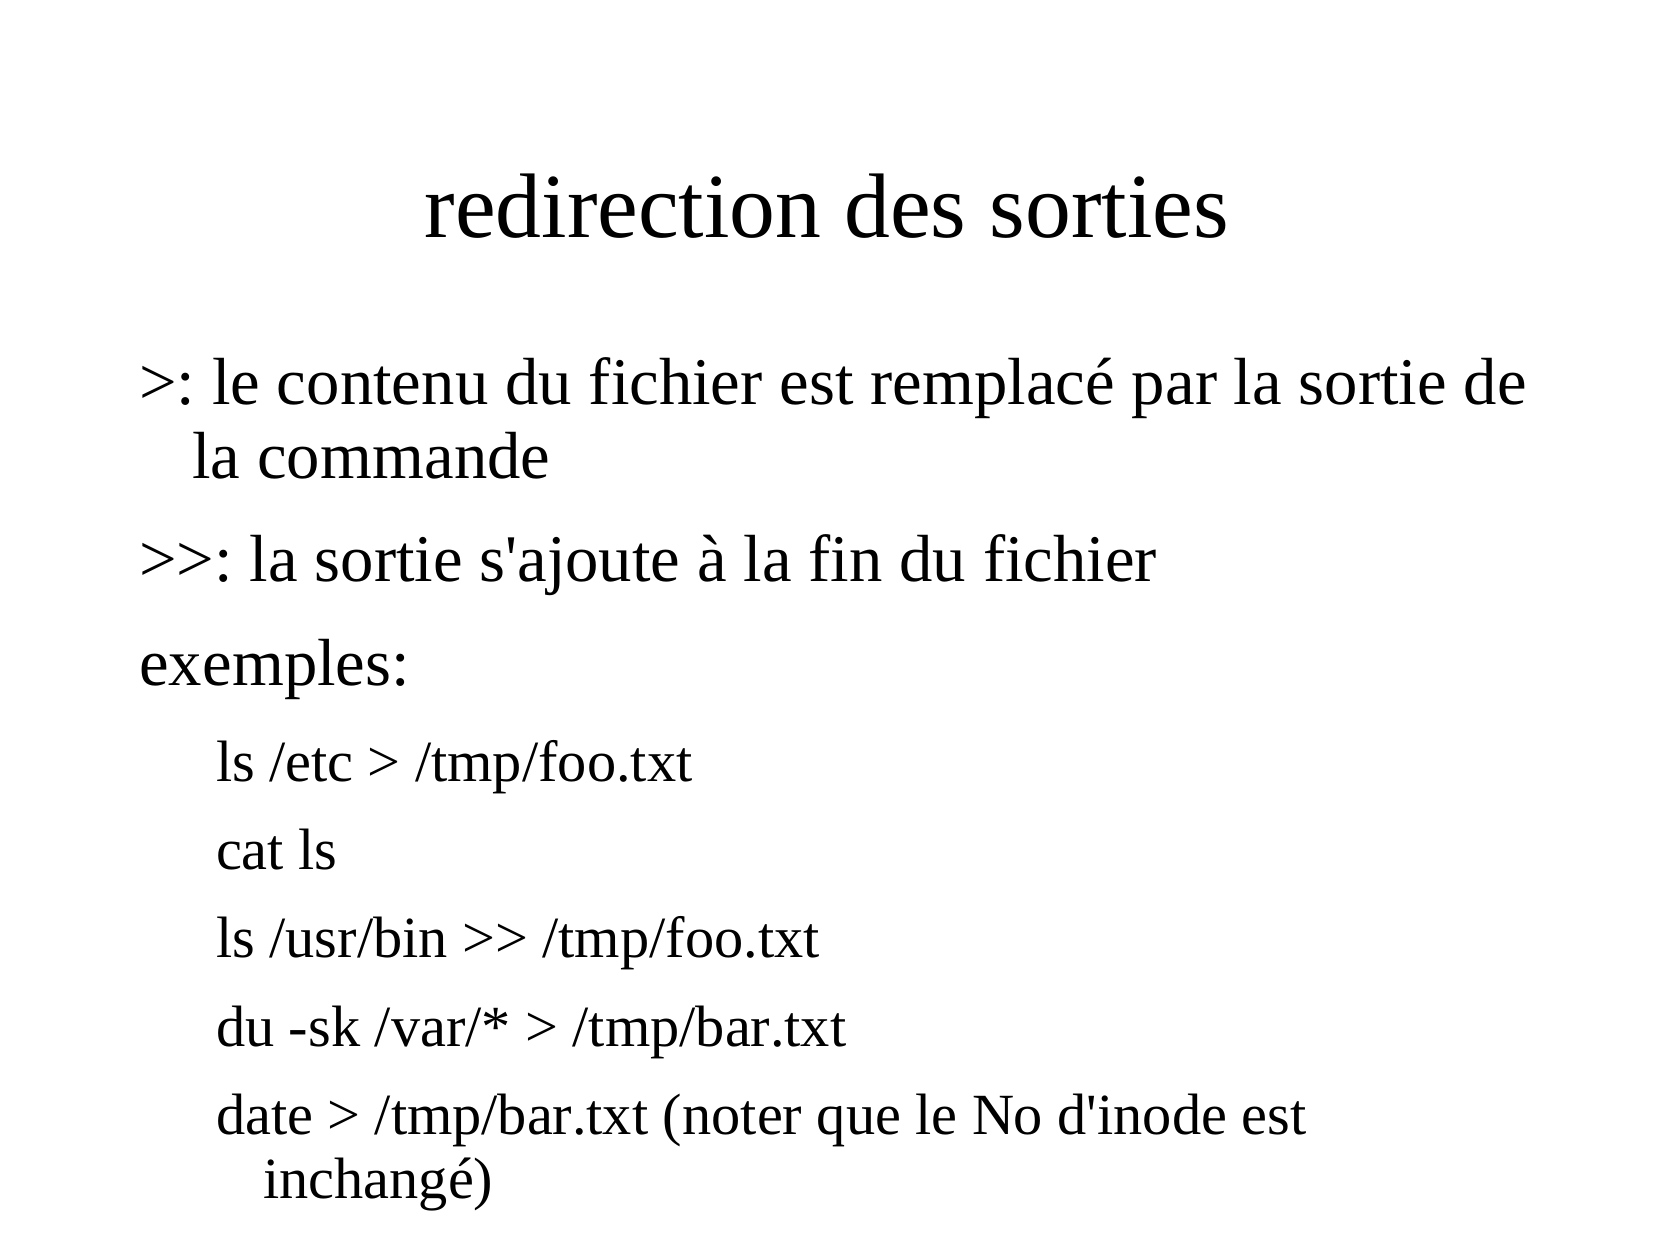

# redirection des sorties
>: le contenu du fichier est remplacé par la sortie de la commande
>>: la sortie s'ajoute à la fin du fichier
exemples:
ls /etc > /tmp/foo.txt
cat ls
ls /usr/bin >> /tmp/foo.txt
du -sk /var/* > /tmp/bar.txt
date > /tmp/bar.txt (noter que le No d'inode est inchangé)